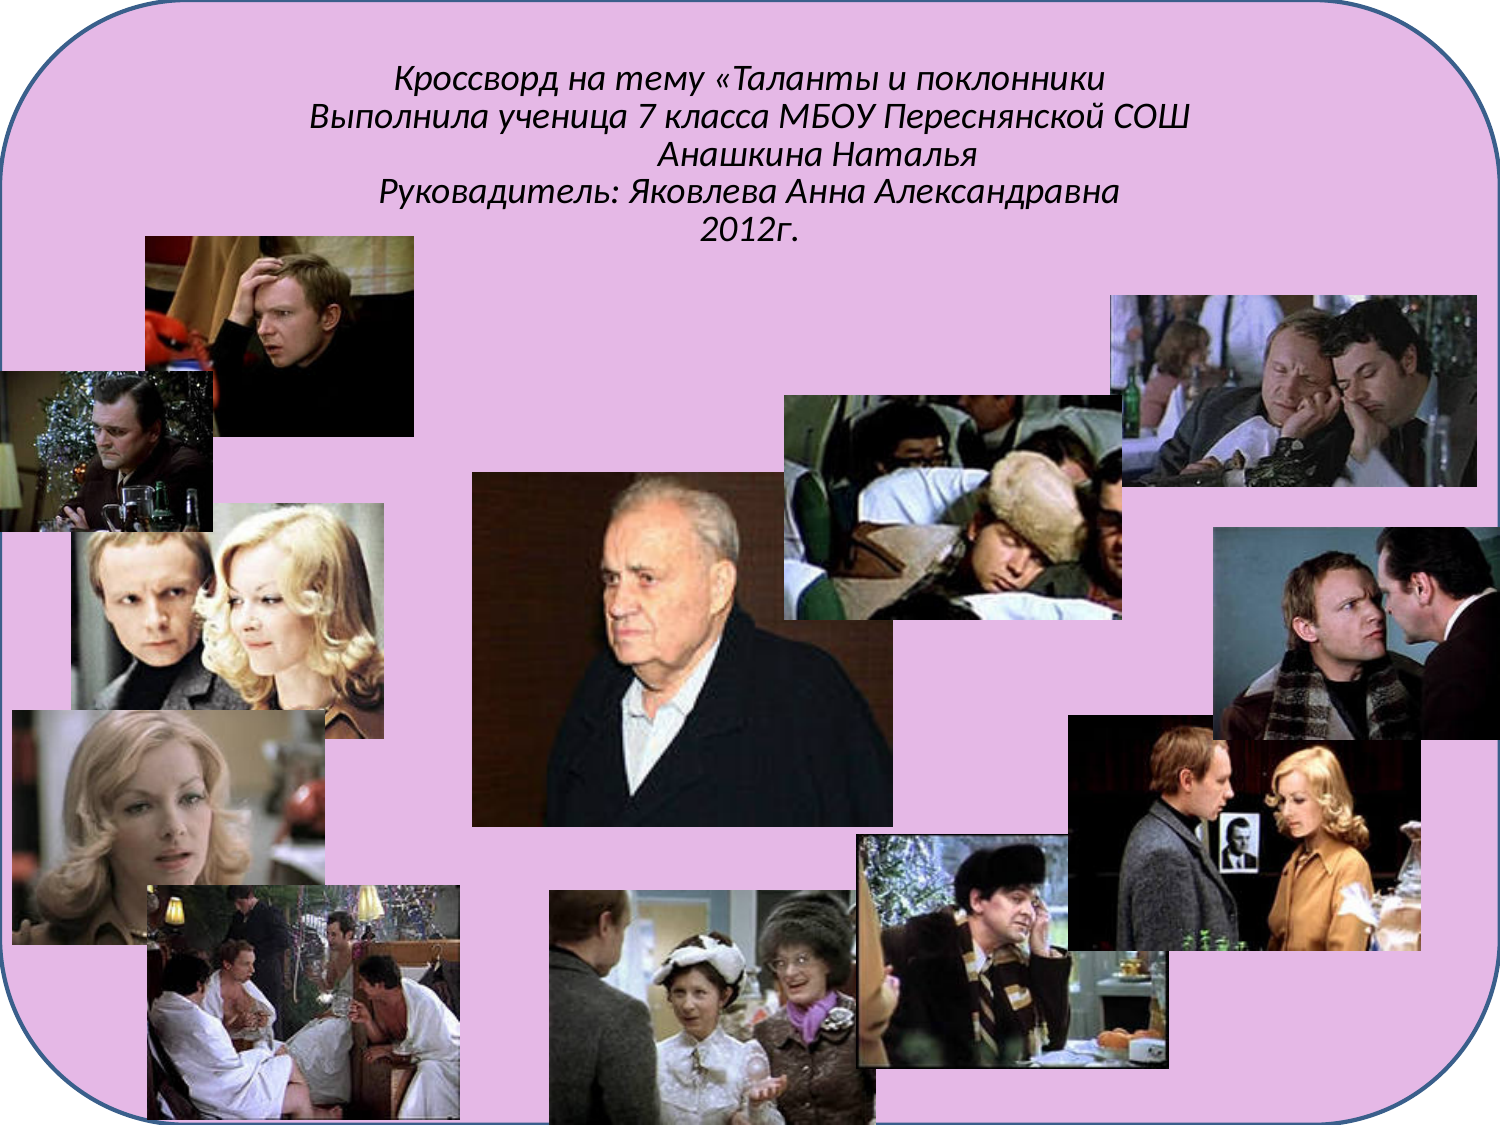

Кроссворд на тему «Таланты и поклонники
Выполнила ученица 7 класса МБОУ Переснянской СОШ
 Анашкина Наталья
Руковадитель: Яковлева Анна Александравна
2012г.